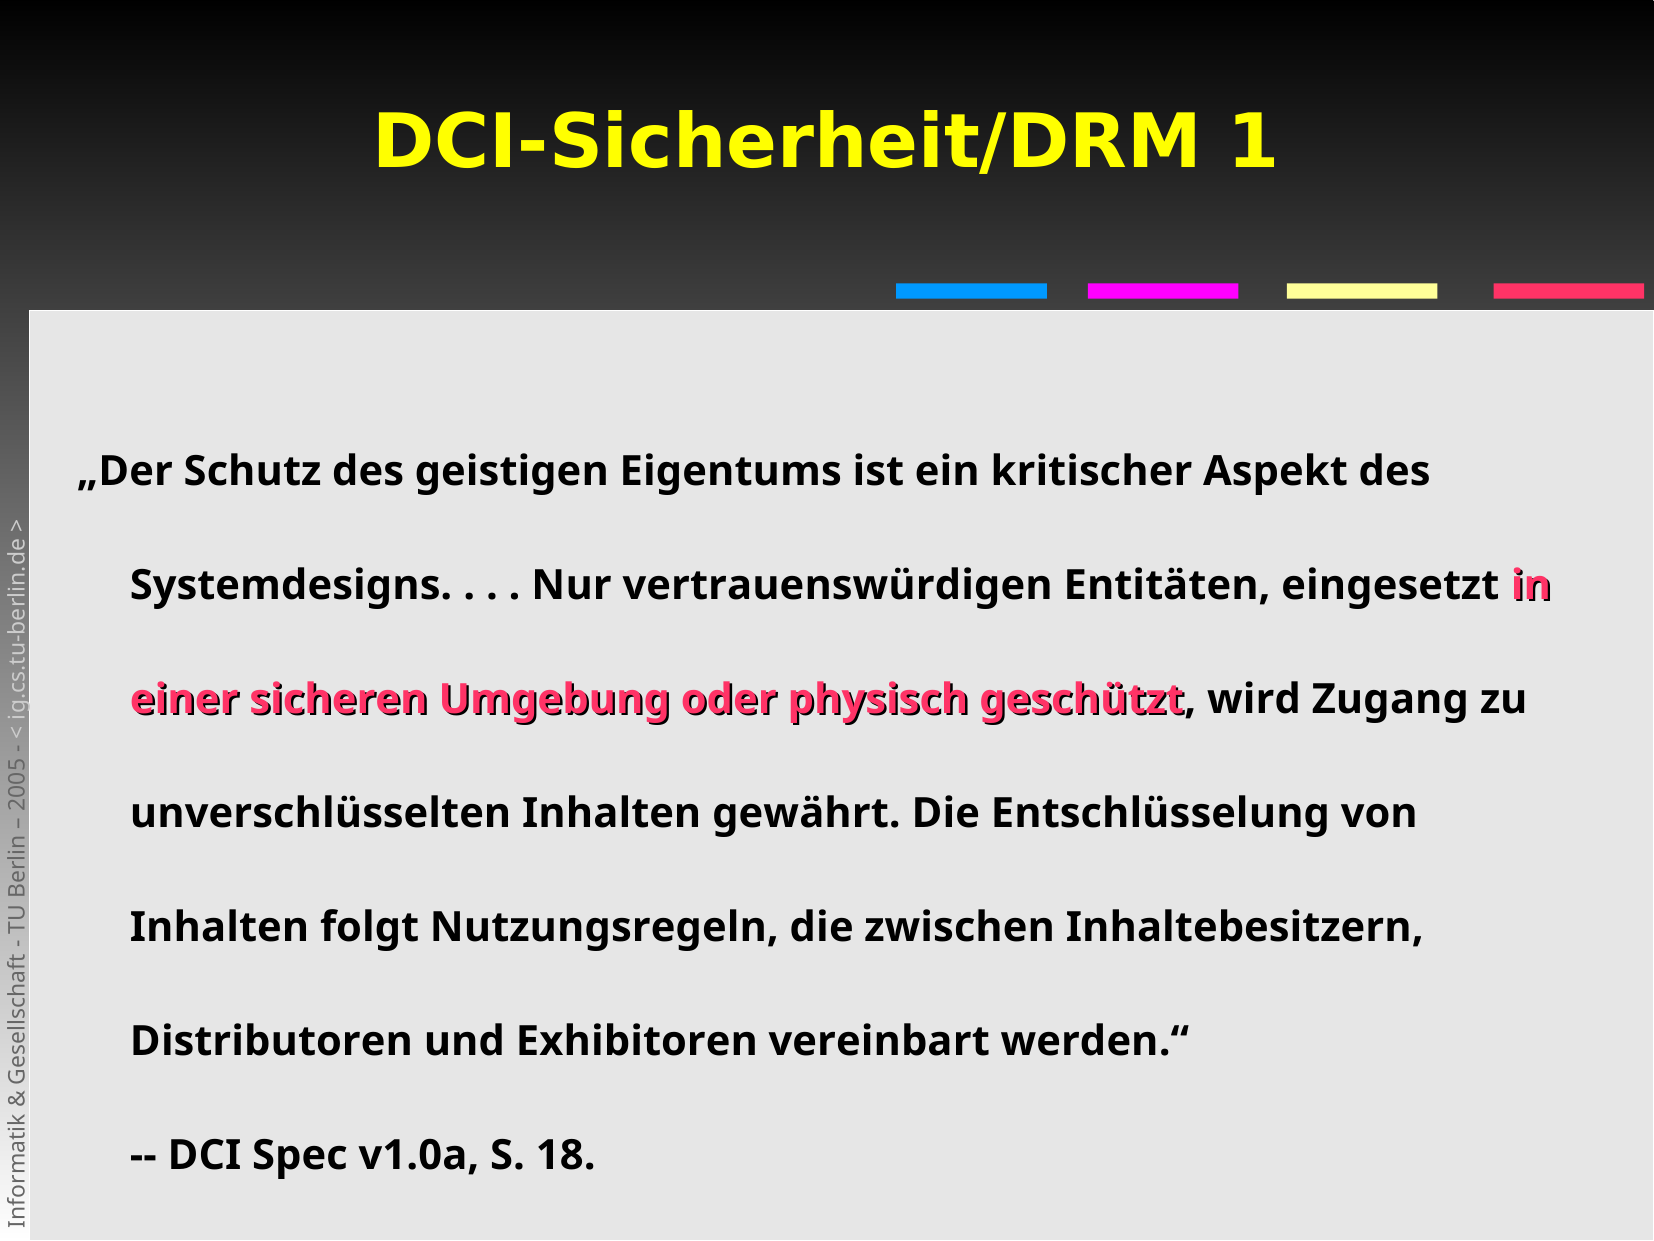

# DCI-Sicherheit/DRM 1
„Der Schutz des geistigen Eigentums ist ein kritischer Aspekt des Systemdesigns. . . . Nur vertrauenswürdigen Entitäten, eingesetzt in einer sicheren Umgebung oder physisch geschützt, wird Zugang zu unverschlüsselten Inhalten gewährt. Die Entschlüsselung von Inhalten folgt Nutzungsregeln, die zwischen Inhaltebesitzern, Distributoren und Exhibitoren vereinbart werden.“
-- DCI Spec v1.0a, S. 18.